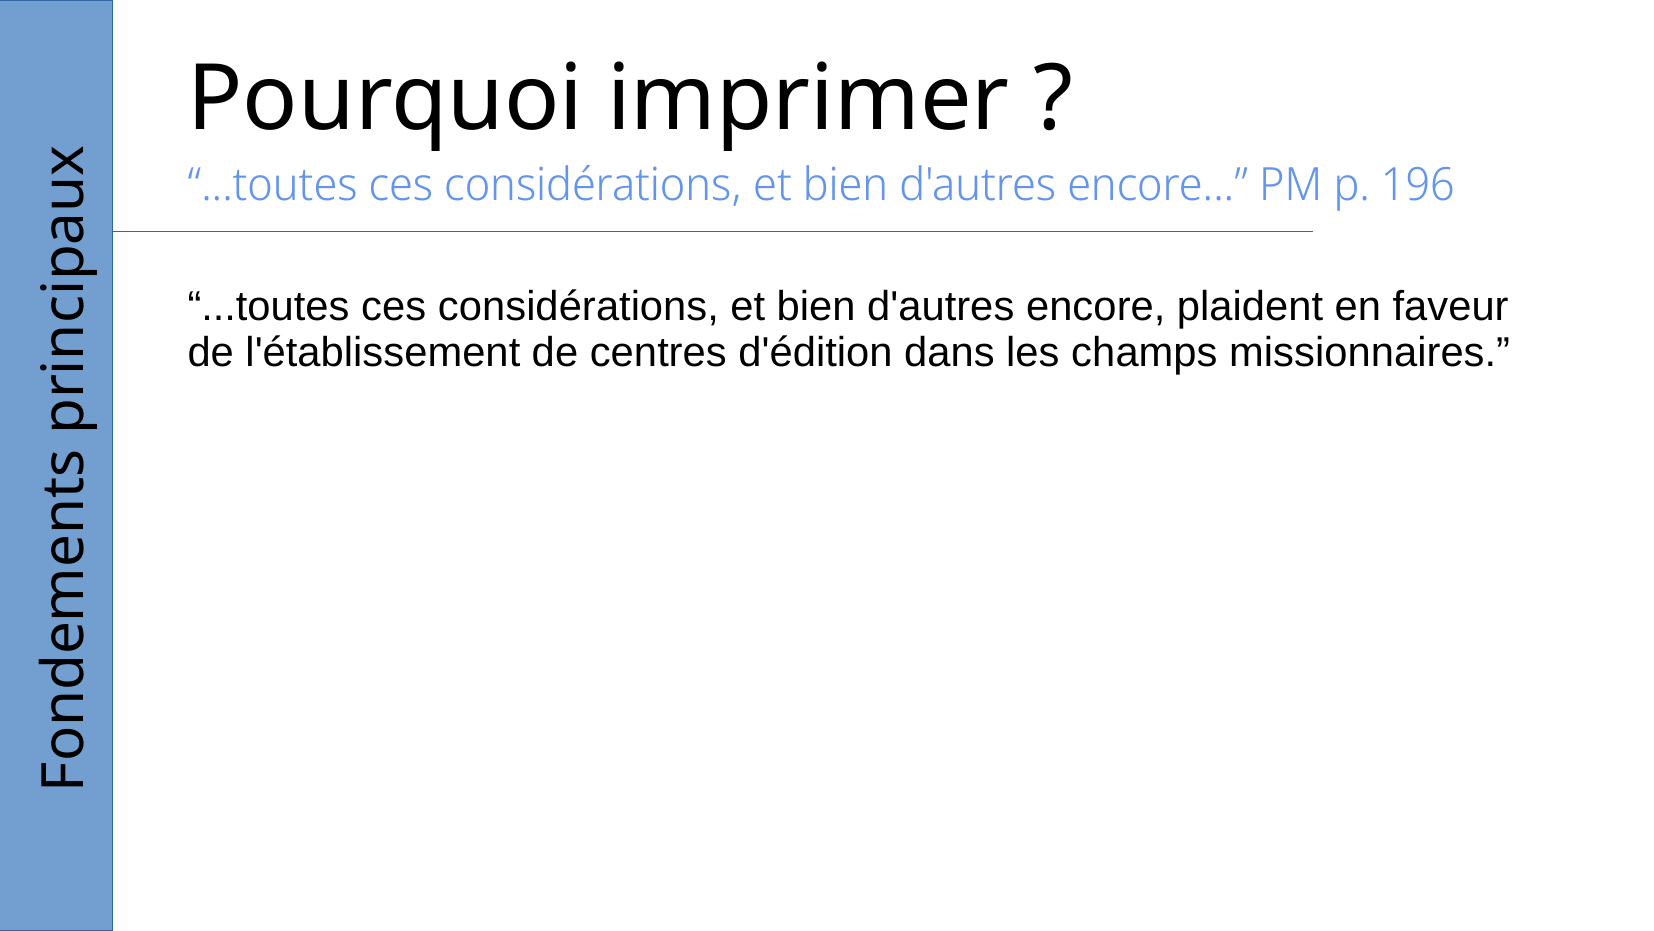

# Pourquoi imprimer ?
“...toutes ces considérations, et bien d'autres encore...” PM p. 196
“...toutes ces considérations, et bien d'autres encore, plaident en faveur de l'établissement de centres d'édition dans les champs missionnaires.”
Fondements principaux